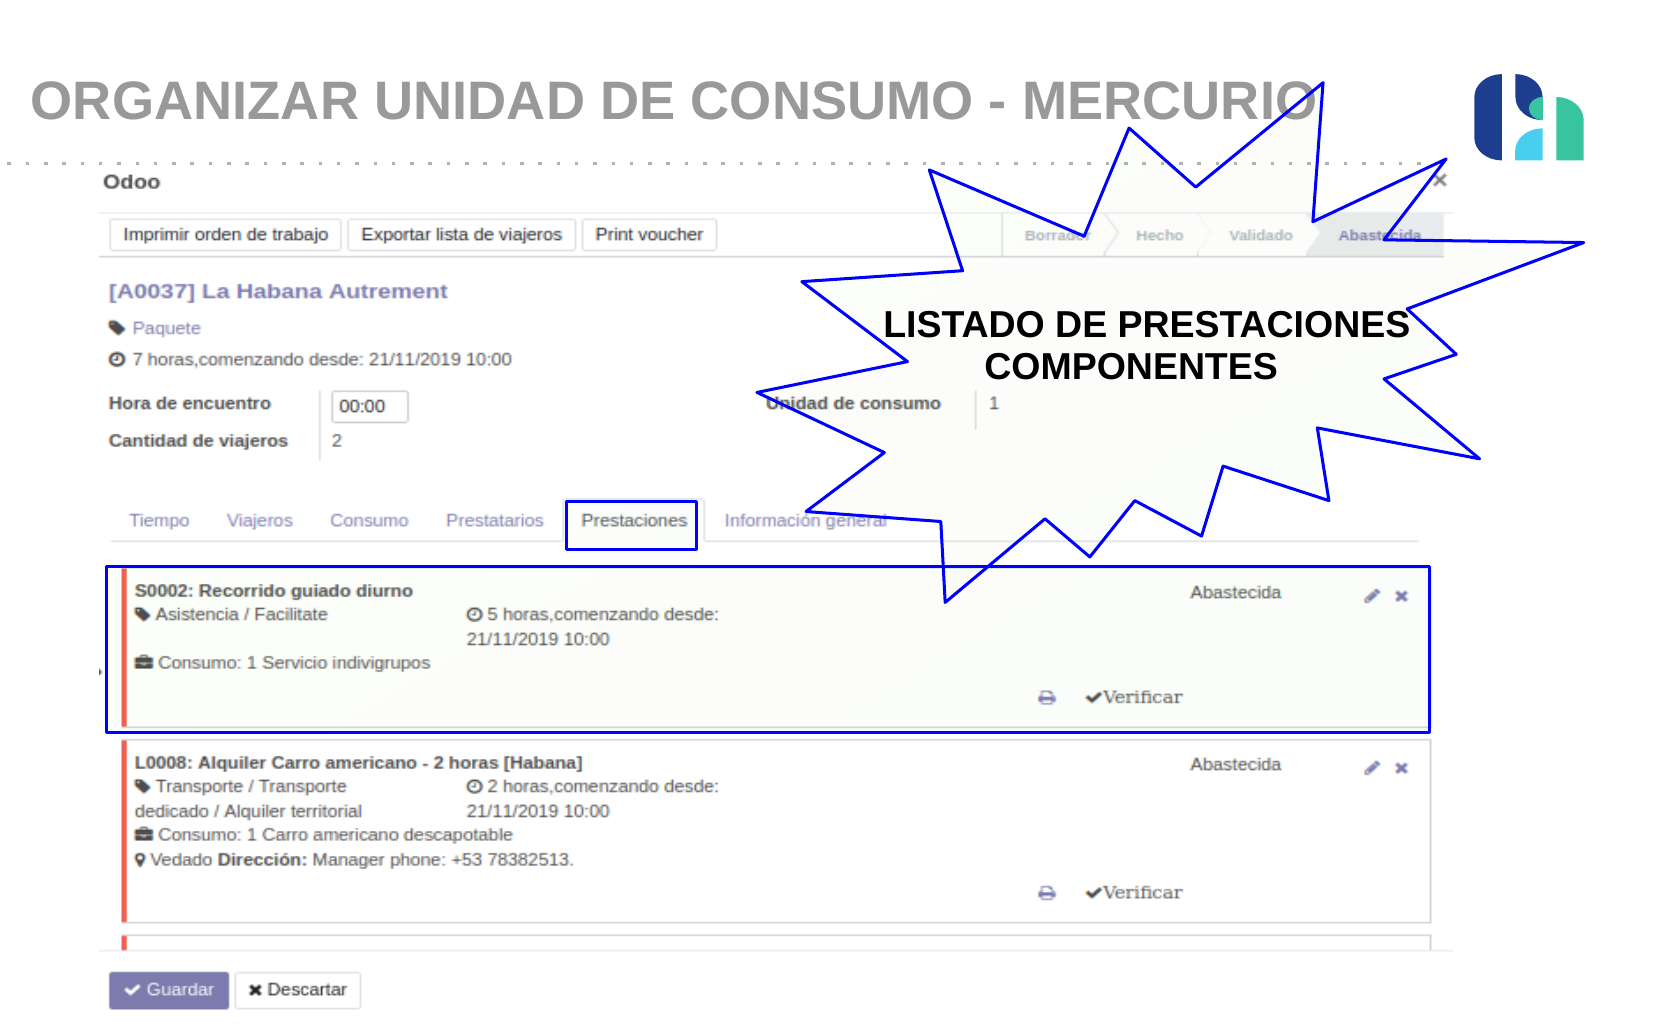

ORGANIZAR UNIDAD DE CONSUMO - MERCURIO
 LISTADO DE PRESTACIONES
COMPONENTES